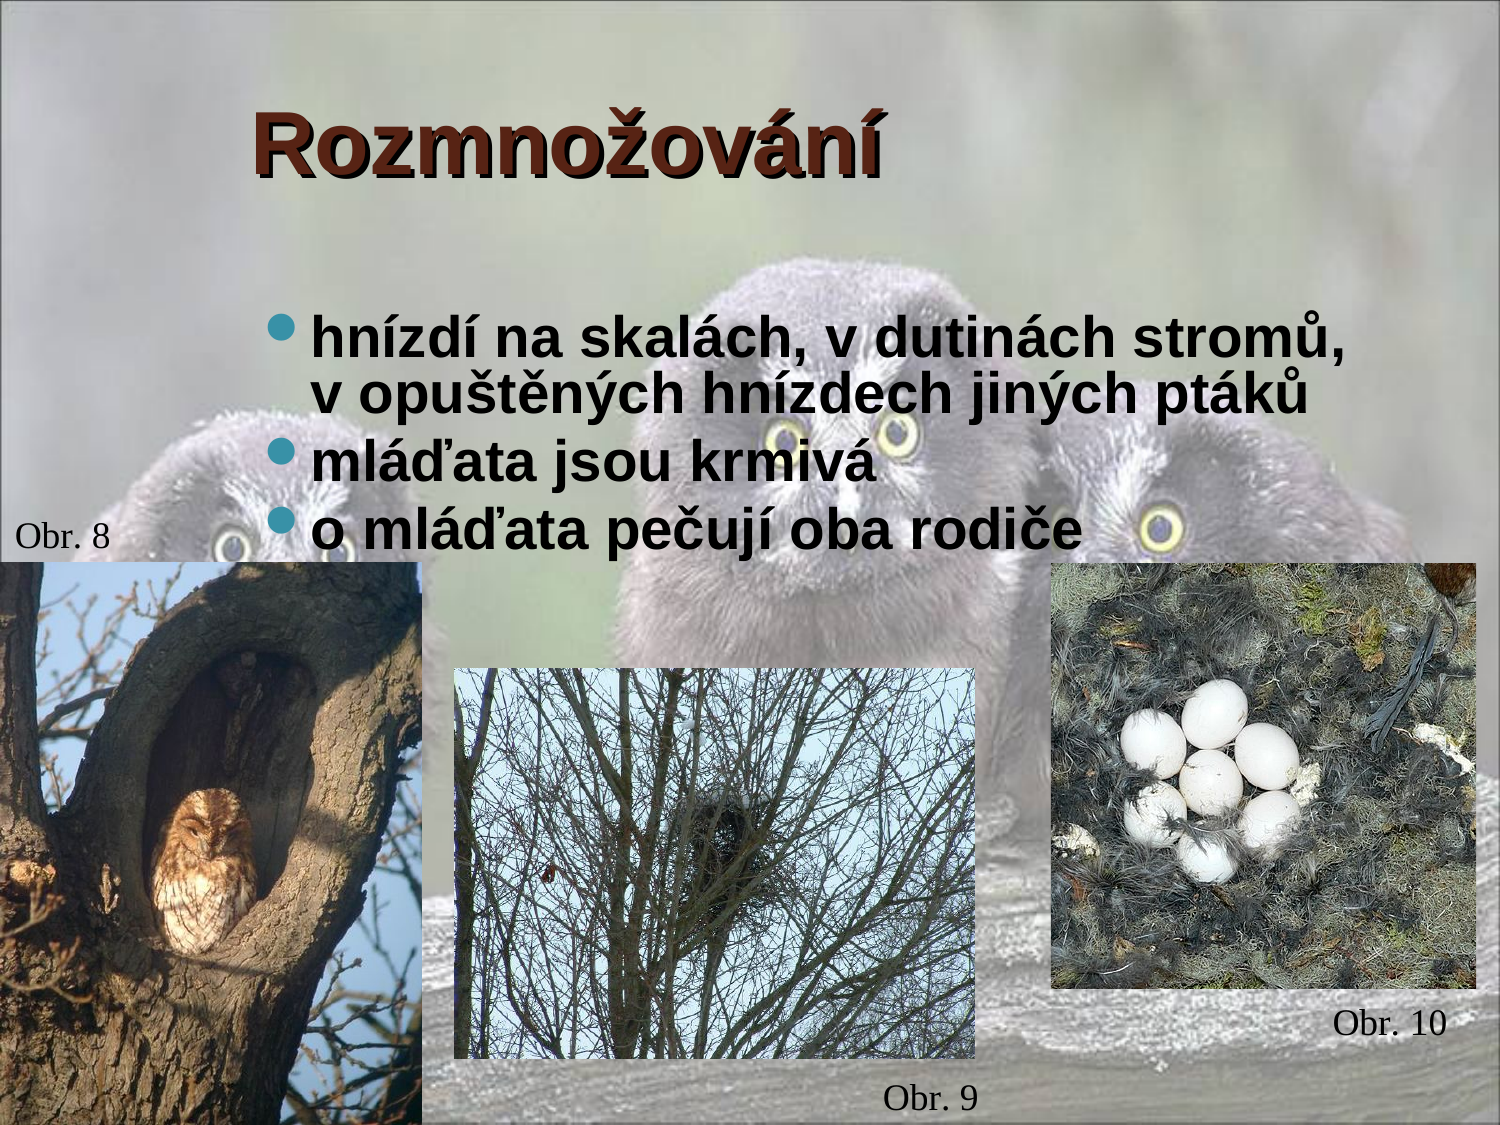

# Rozmnožování
hnízdí na skalách, v dutinách stromů,
v opuštěných hnízdech jiných ptáků
mláďata jsou krmivá
o mláďata pečují oba rodiče
Obr. 8
Obr. 10
Obr. 9